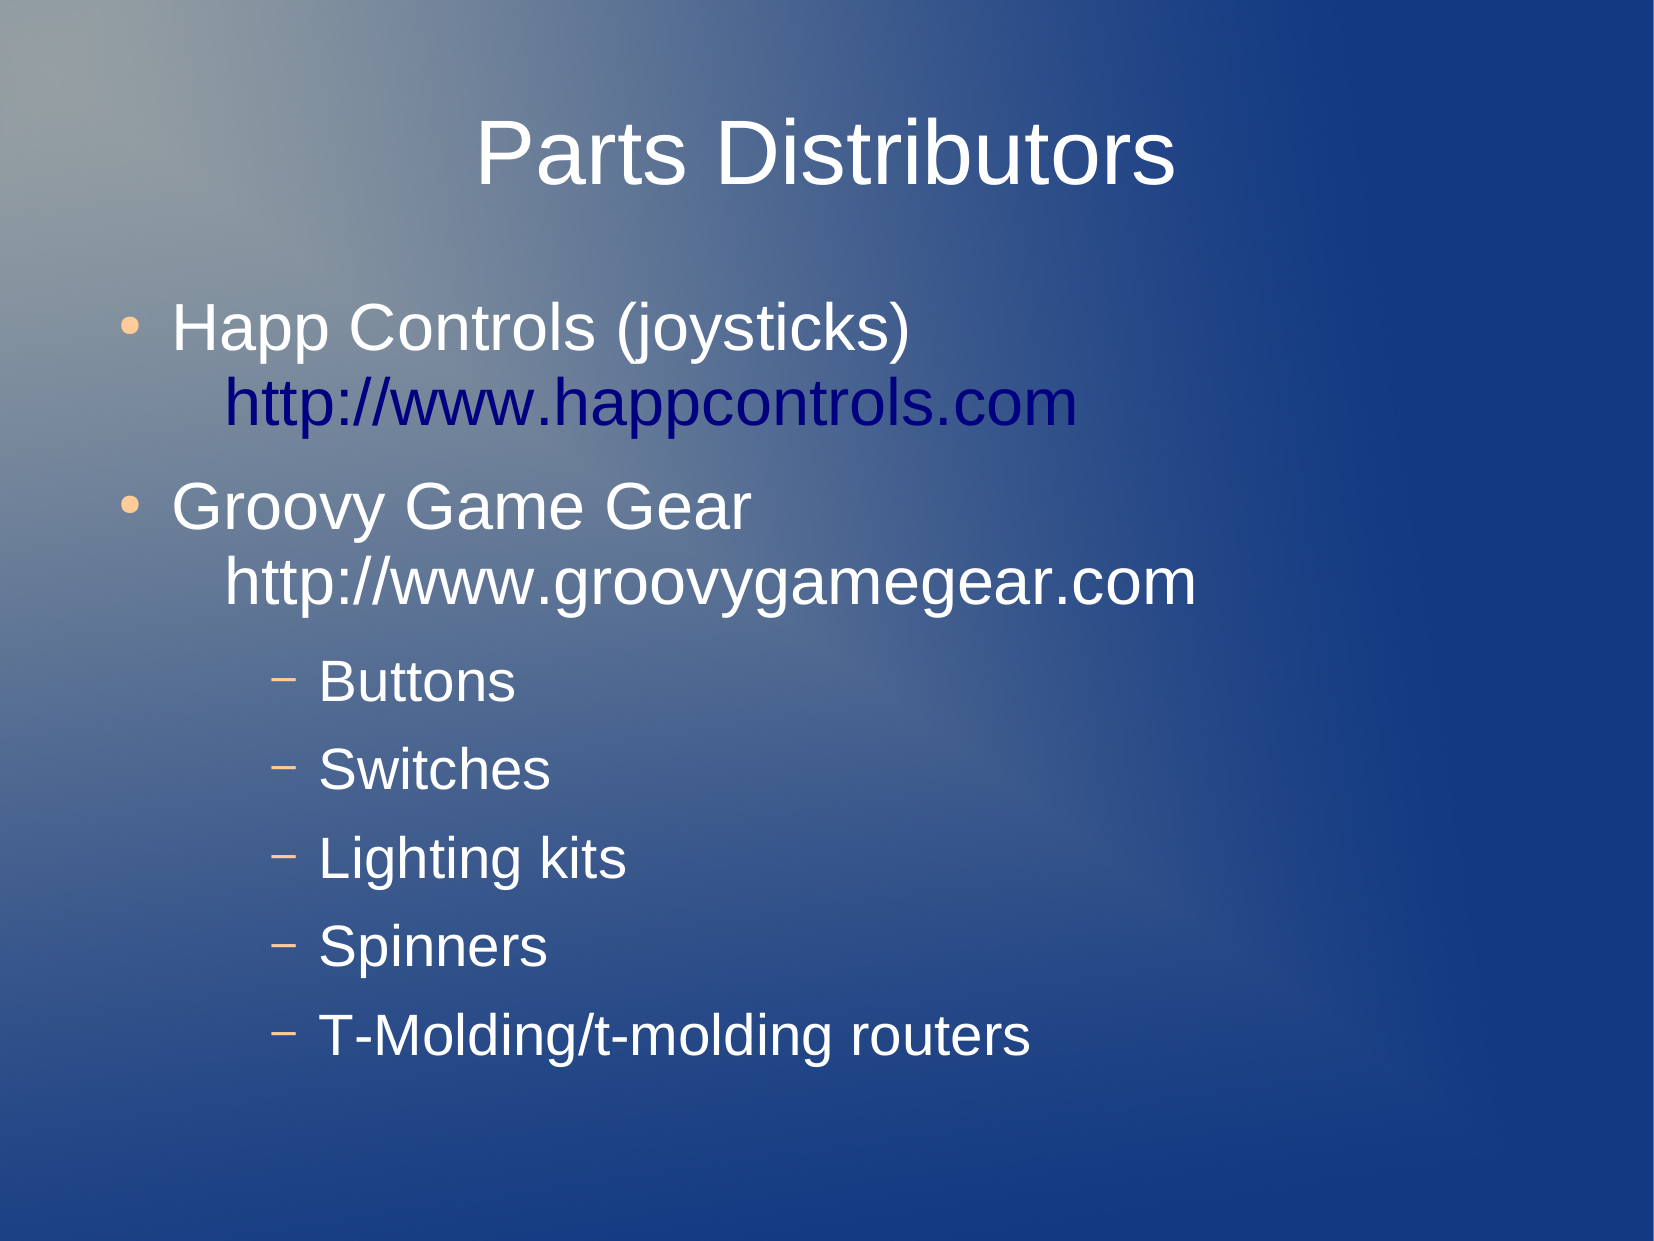

# Parts Distributors
Happ Controls (joysticks) http://www.happcontrols.com
Groovy Game Gear http://www.groovygamegear.com
Buttons
Switches
Lighting kits
Spinners
T-Molding/t-molding routers